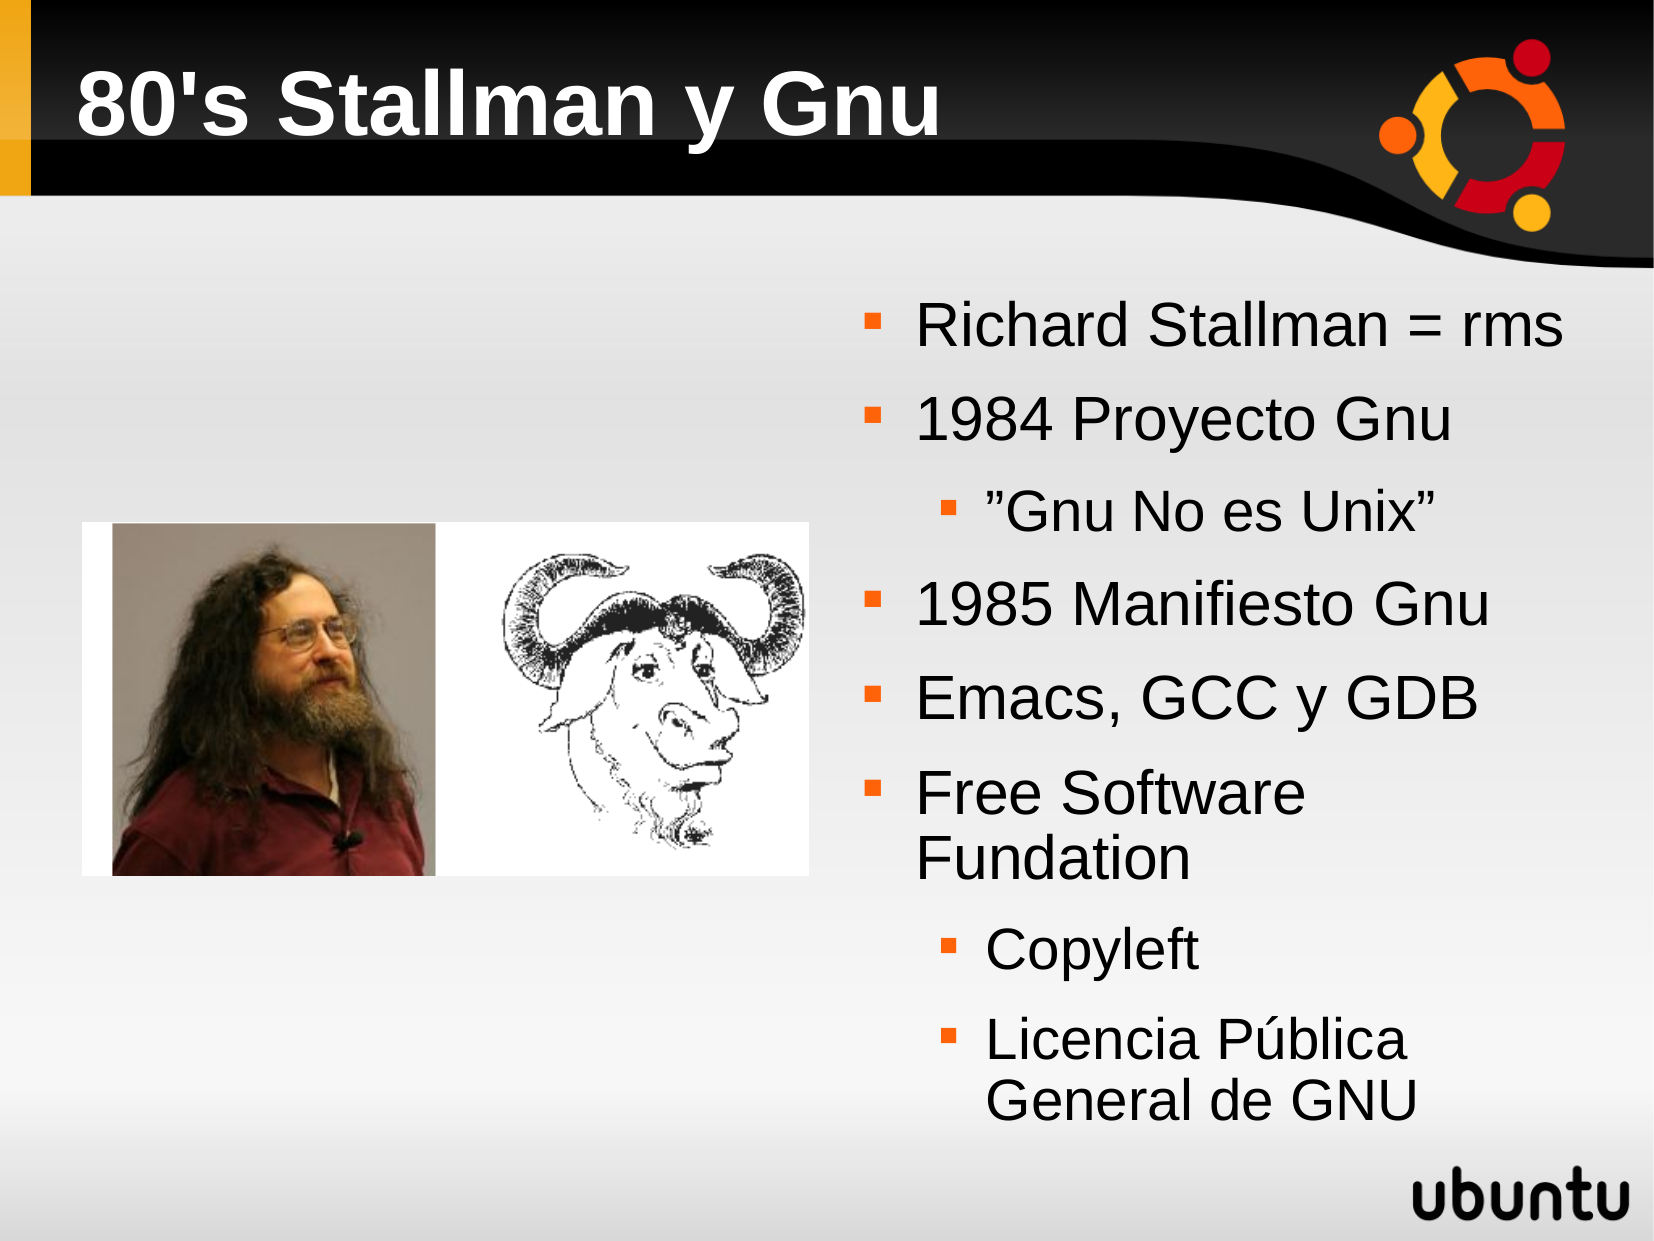

# 80's Stallman y Gnu
Richard Stallman = rms
1984 Proyecto Gnu
”Gnu No es Unix”
1985 Manifiesto Gnu
Emacs, GCC y GDB
Free Software Fundation
Copyleft
Licencia Pública General de GNU